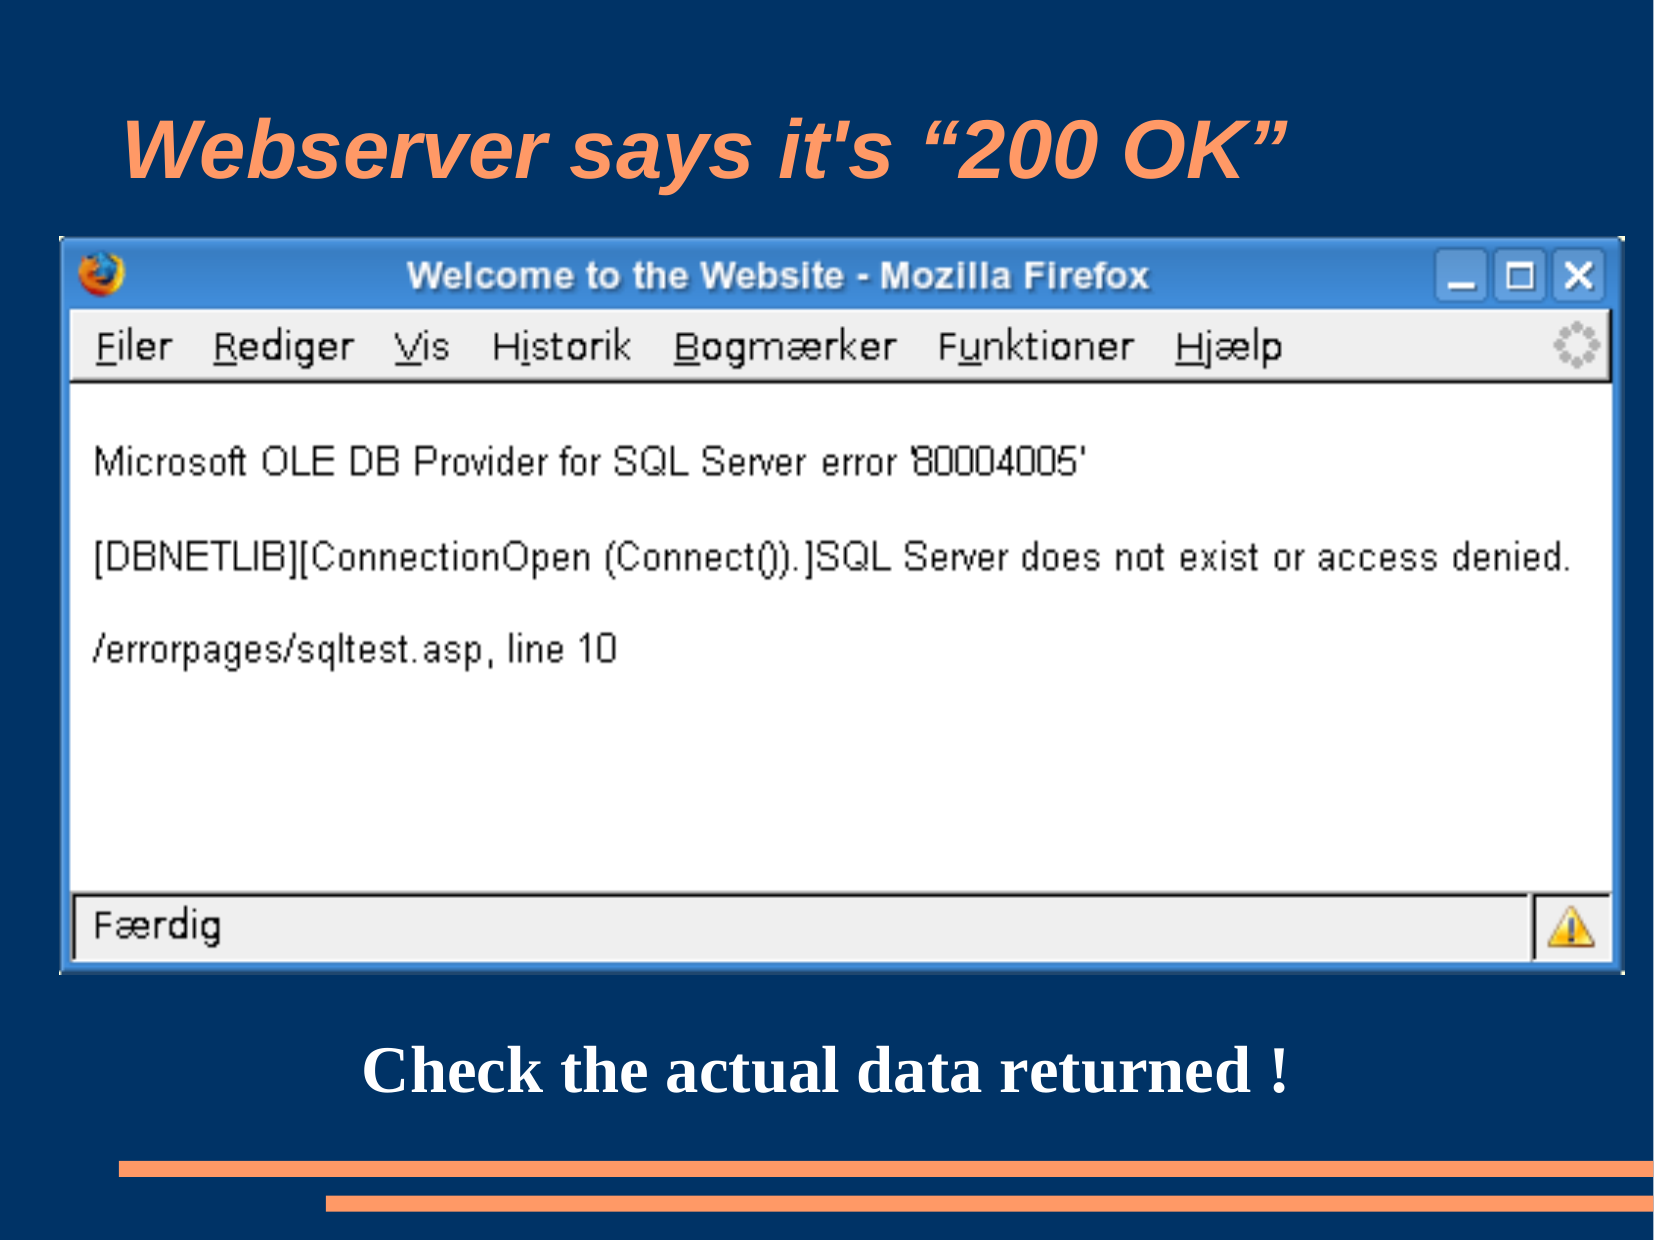

# Webserver says it's “200 OK”
Check the actual data returned !